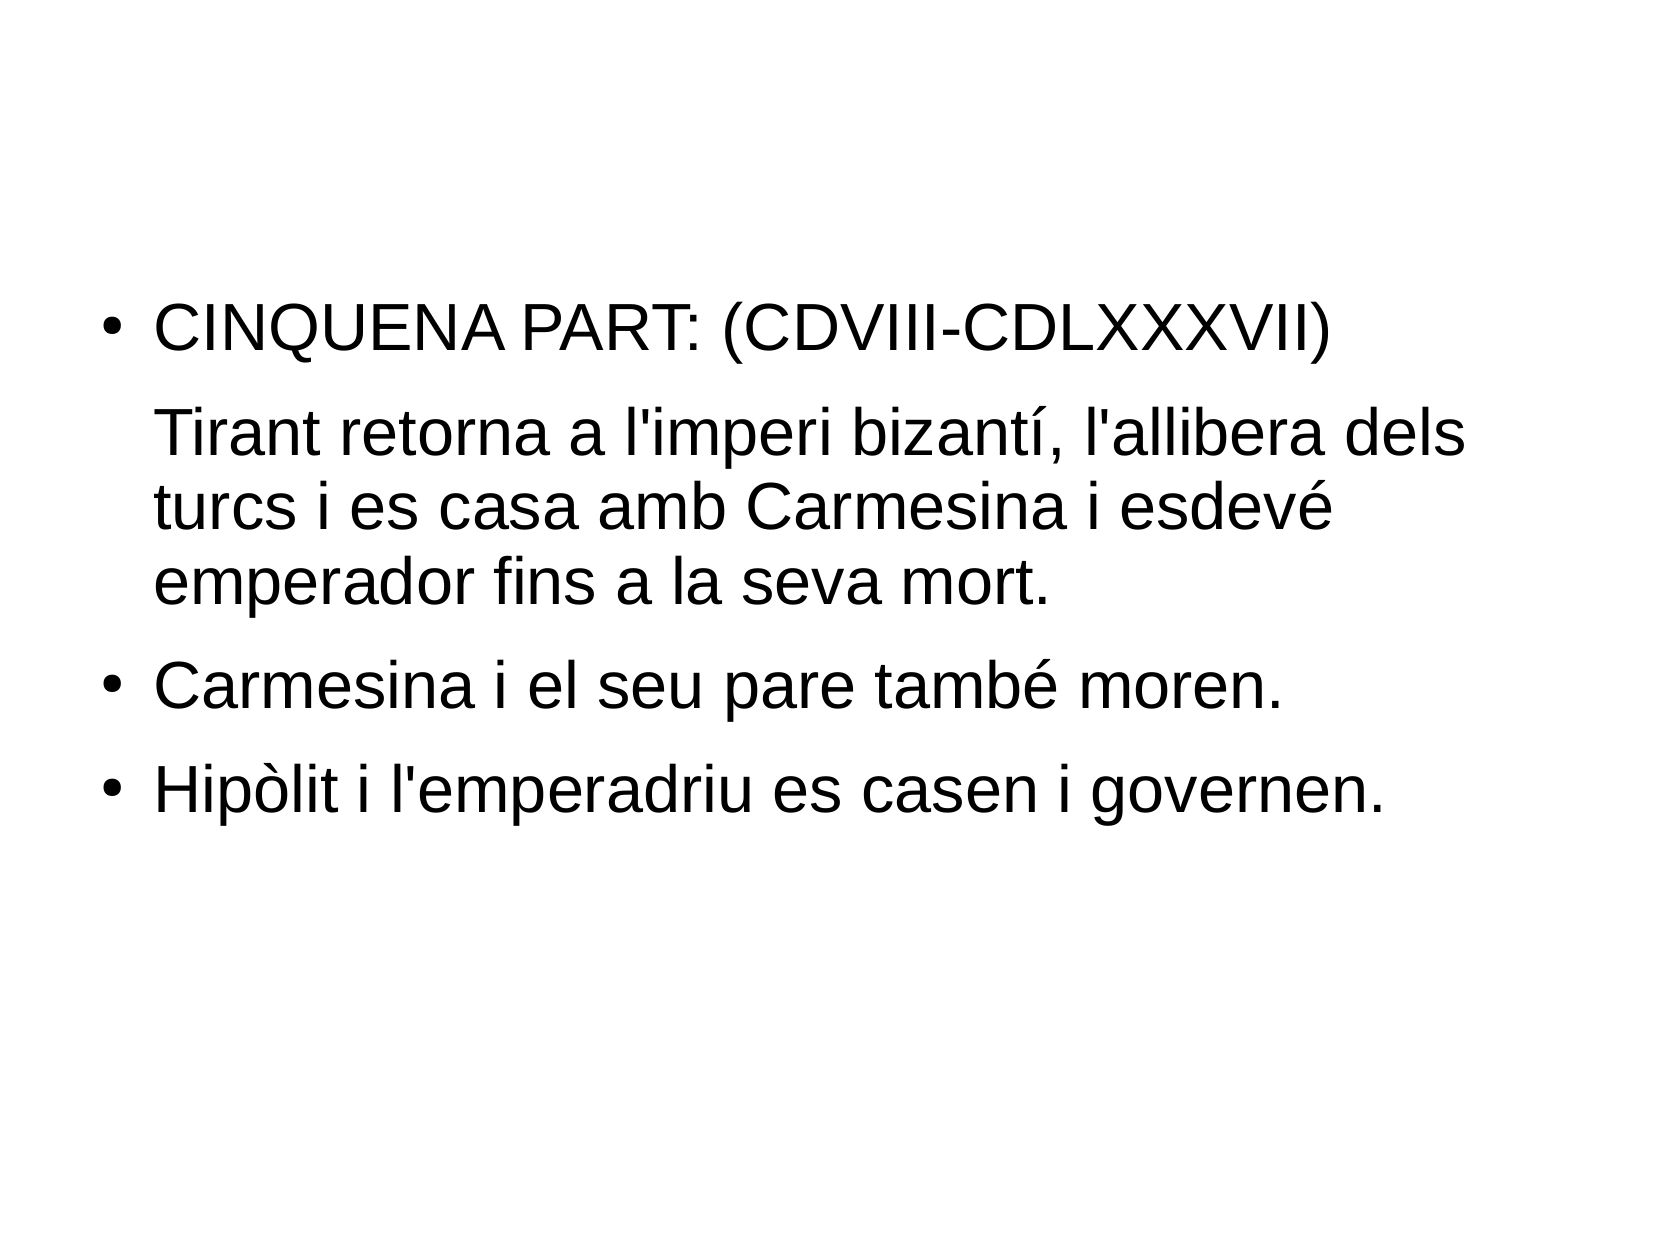

#
CINQUENA PART: (CDVIII-CDLXXXVII)
Tirant retorna a l'imperi bizantí, l'allibera dels turcs i es casa amb Carmesina i esdevé emperador fins a la seva mort.
Carmesina i el seu pare també moren.
Hipòlit i l'emperadriu es casen i governen.